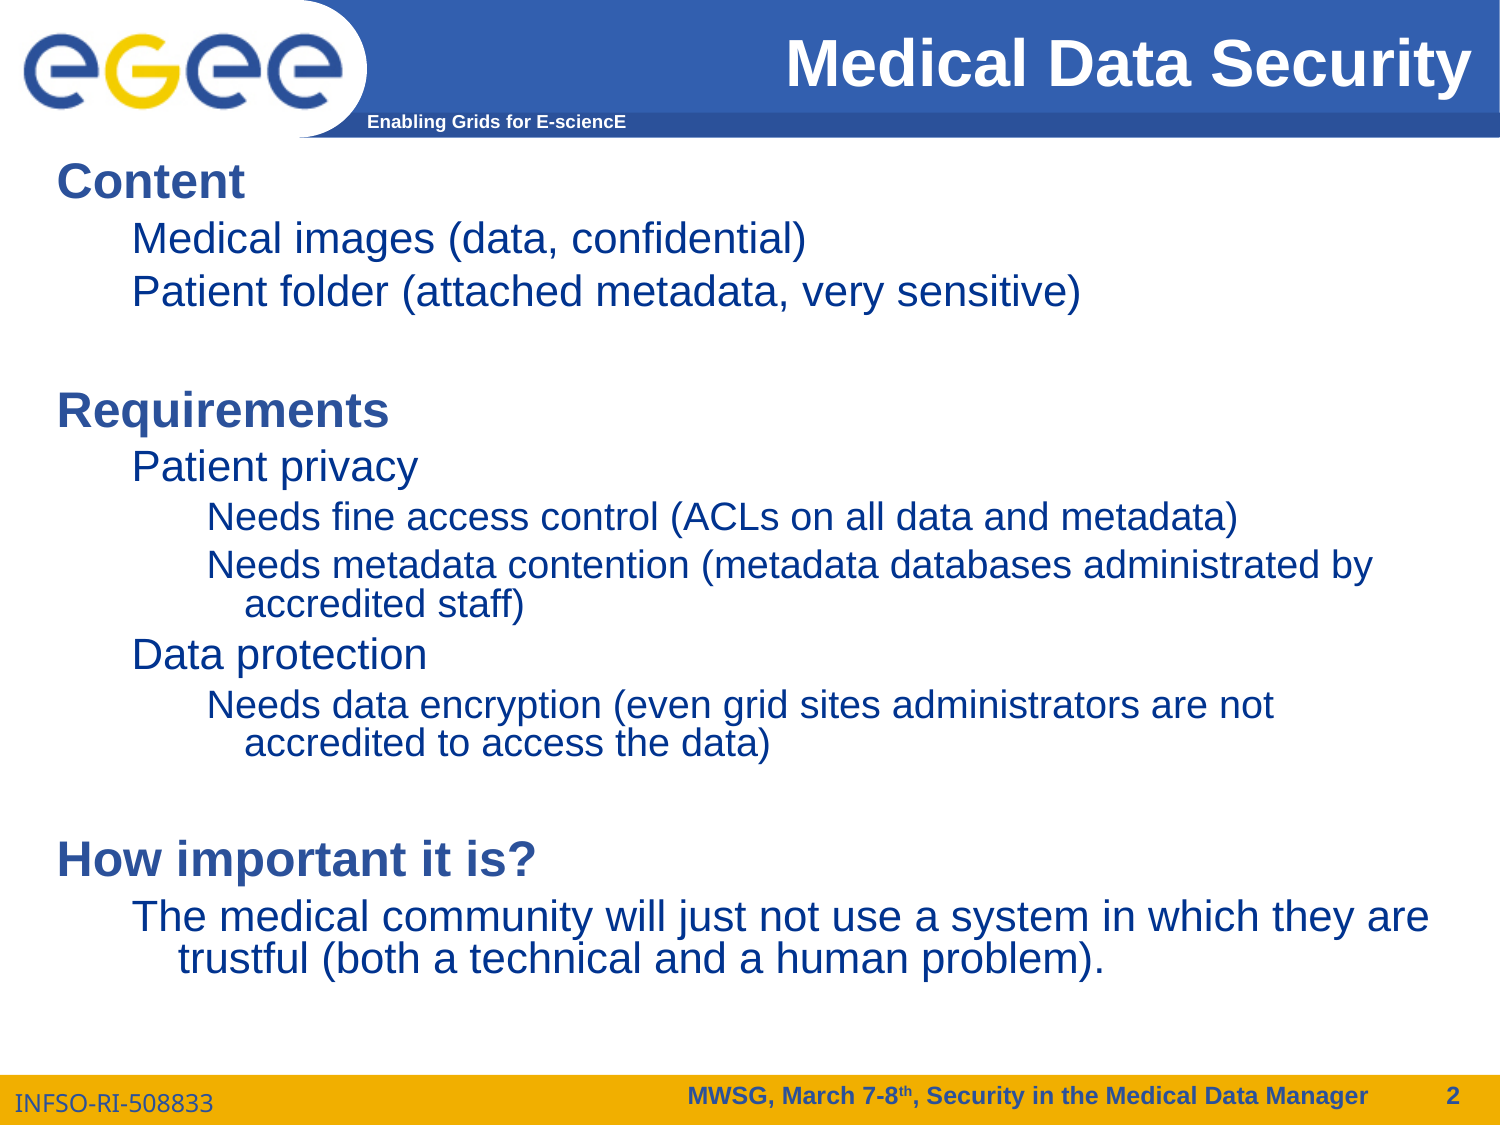

# Medical Data Security
Content
Medical images (data, confidential)
Patient folder (attached metadata, very sensitive)
Requirements
Patient privacy
Needs fine access control (ACLs on all data and metadata)
Needs metadata contention (metadata databases administrated by accredited staff)
Data protection
Needs data encryption (even grid sites administrators are not accredited to access the data)
How important it is?
The medical community will just not use a system in which they are trustful (both a technical and a human problem).